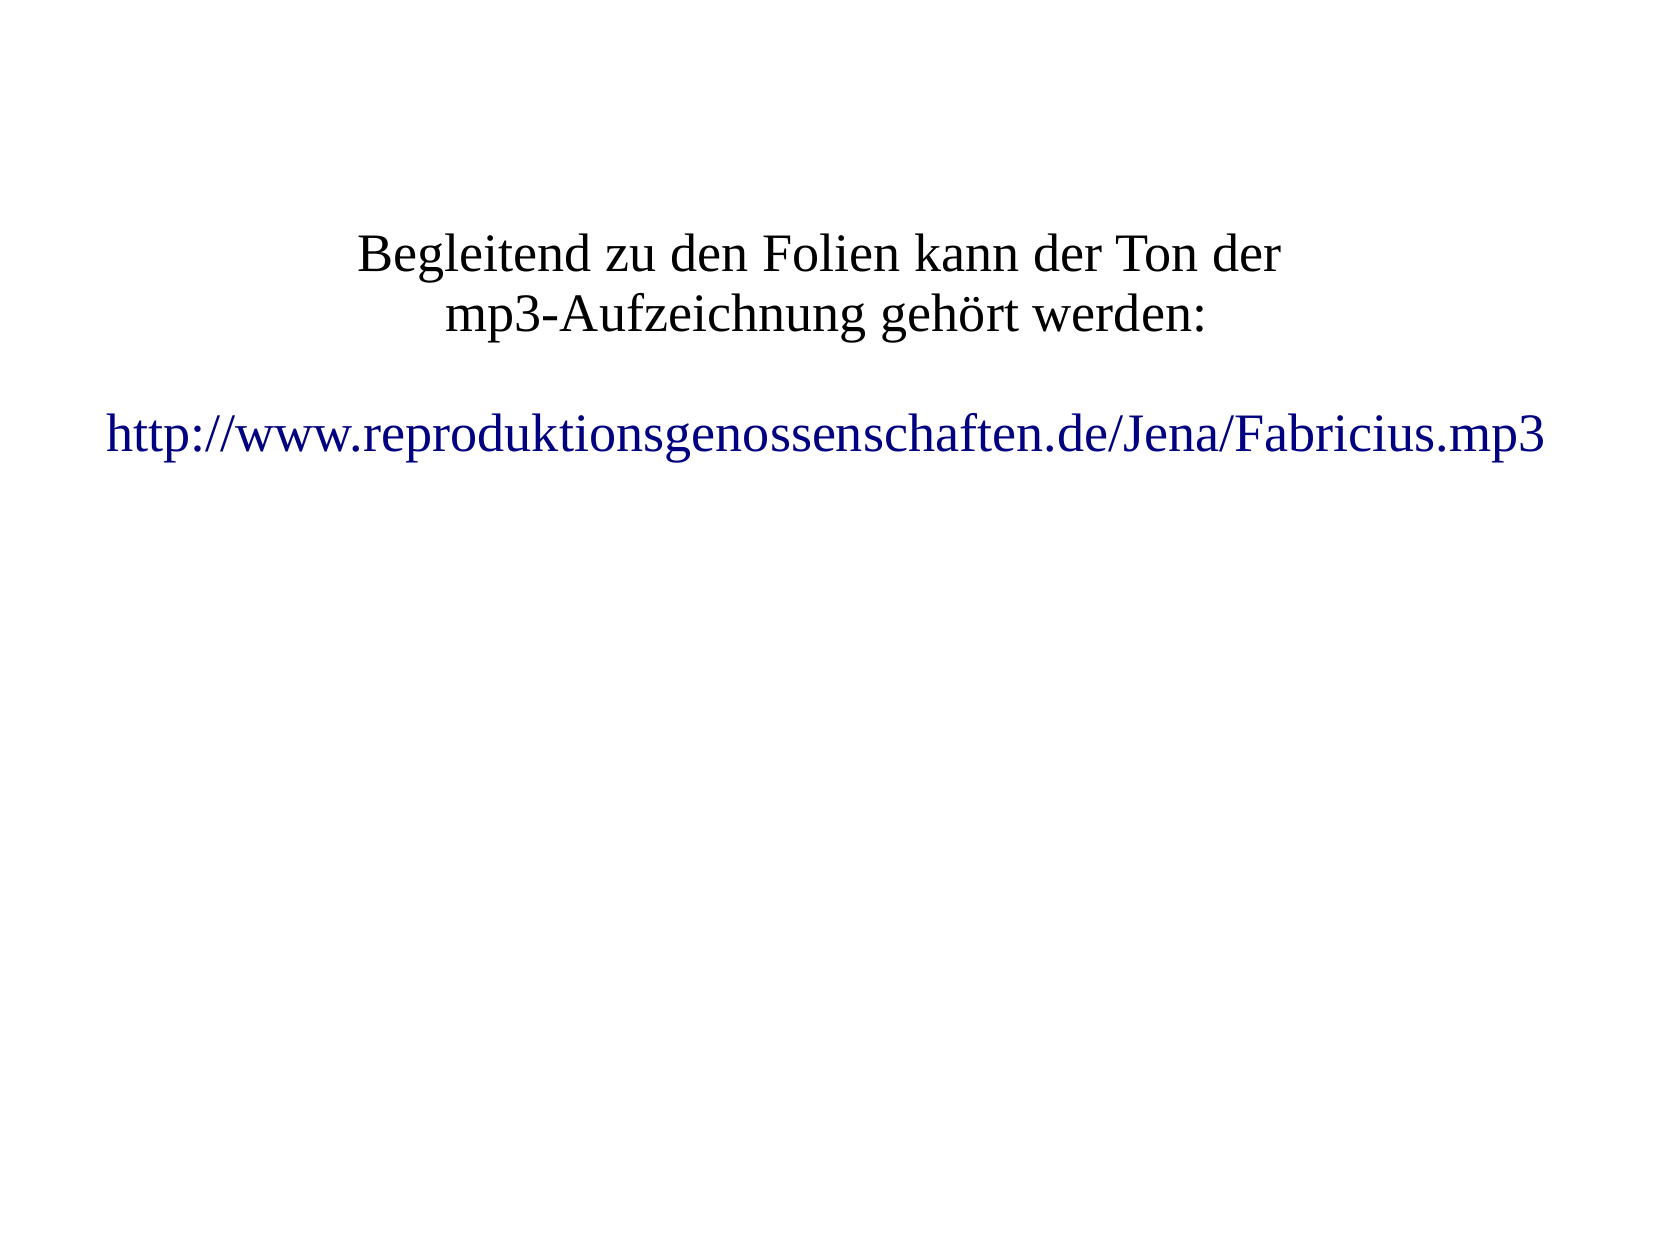

Begleitend zu den Folien kann der Ton der
mp3-Aufzeichnung gehört werden:
http://www.reproduktionsgenossenschaften.de/Jena/Fabricius.mp3